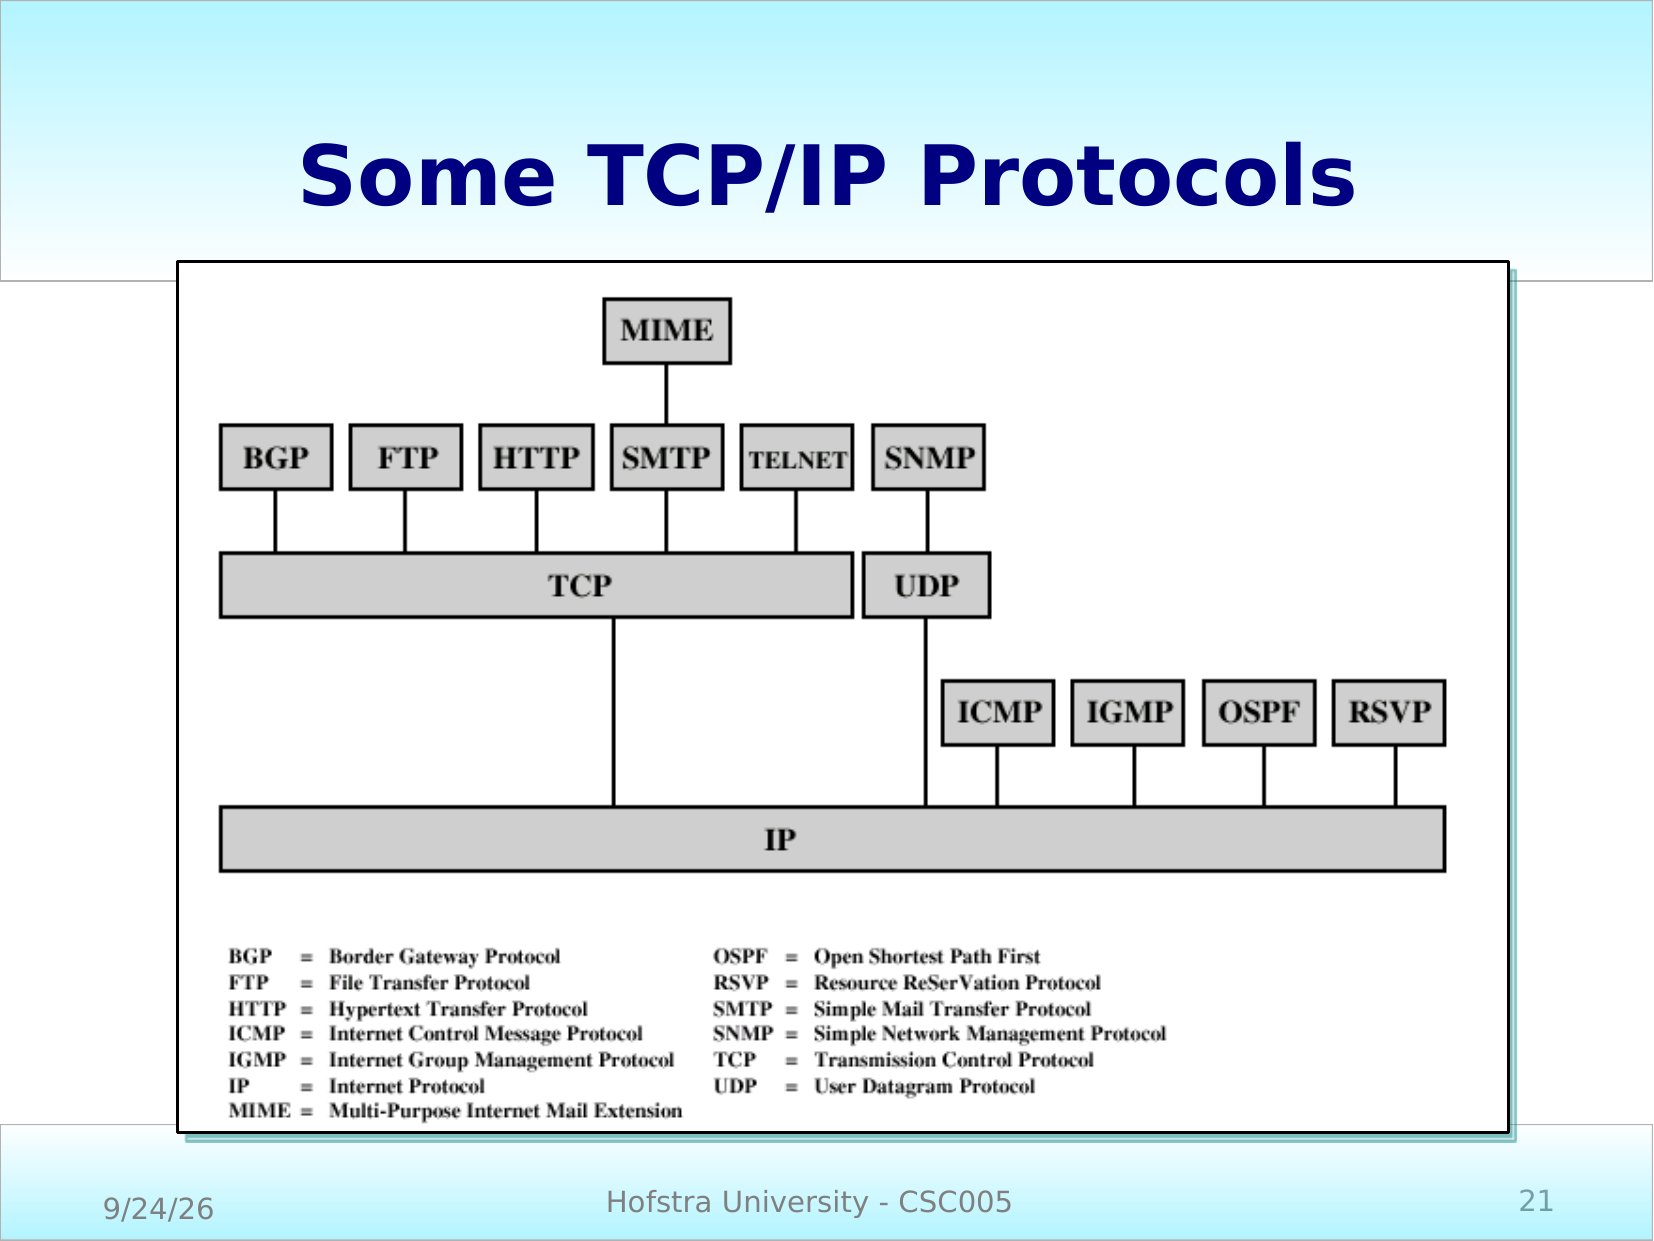

# Some TCP/IP Protocols
21
Hofstra University - CSC005